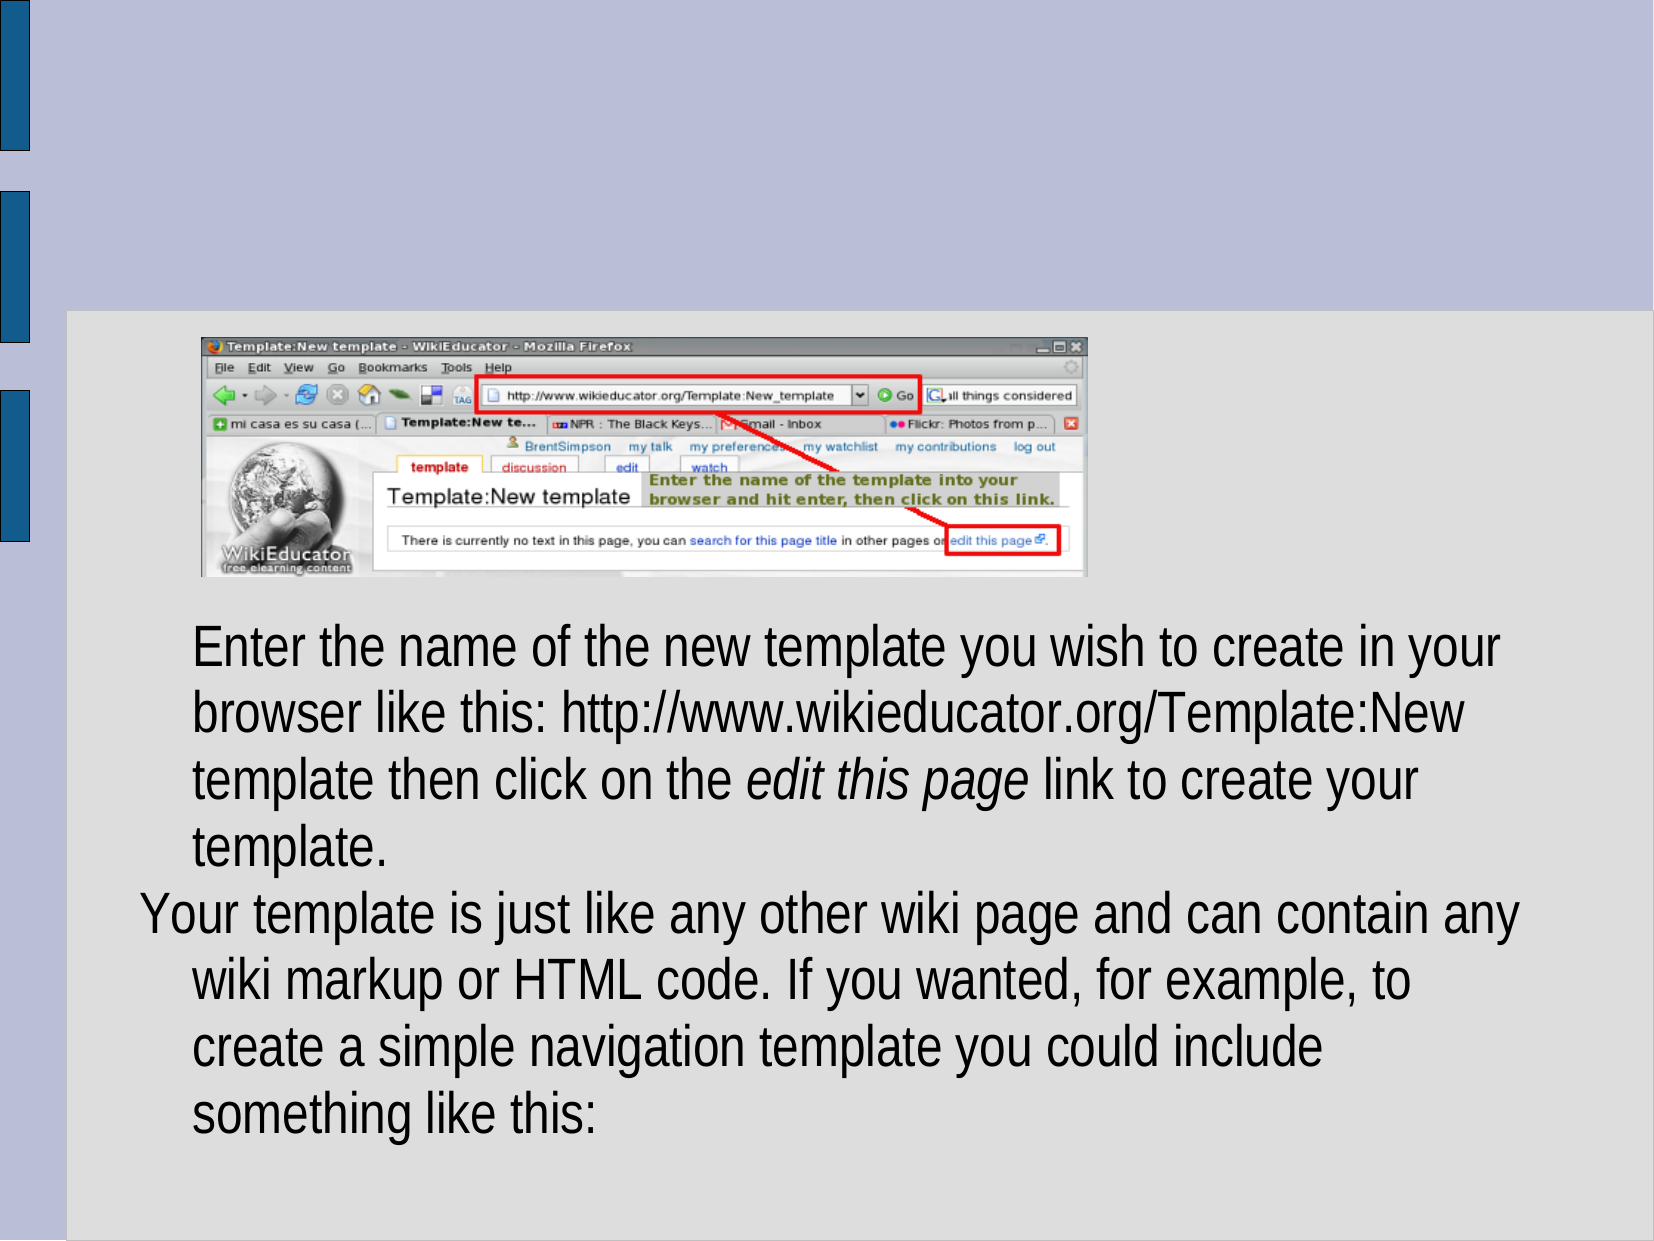

# Enter the name of the new template you wish to create in your browser like this: http://www.wikieducator.org/Template:New template then click on the edit this page link to create your template.
Your template is just like any other wiki page and can contain any wiki markup or HTML code. If you wanted, for example, to create a simple navigation template you could include something like this: